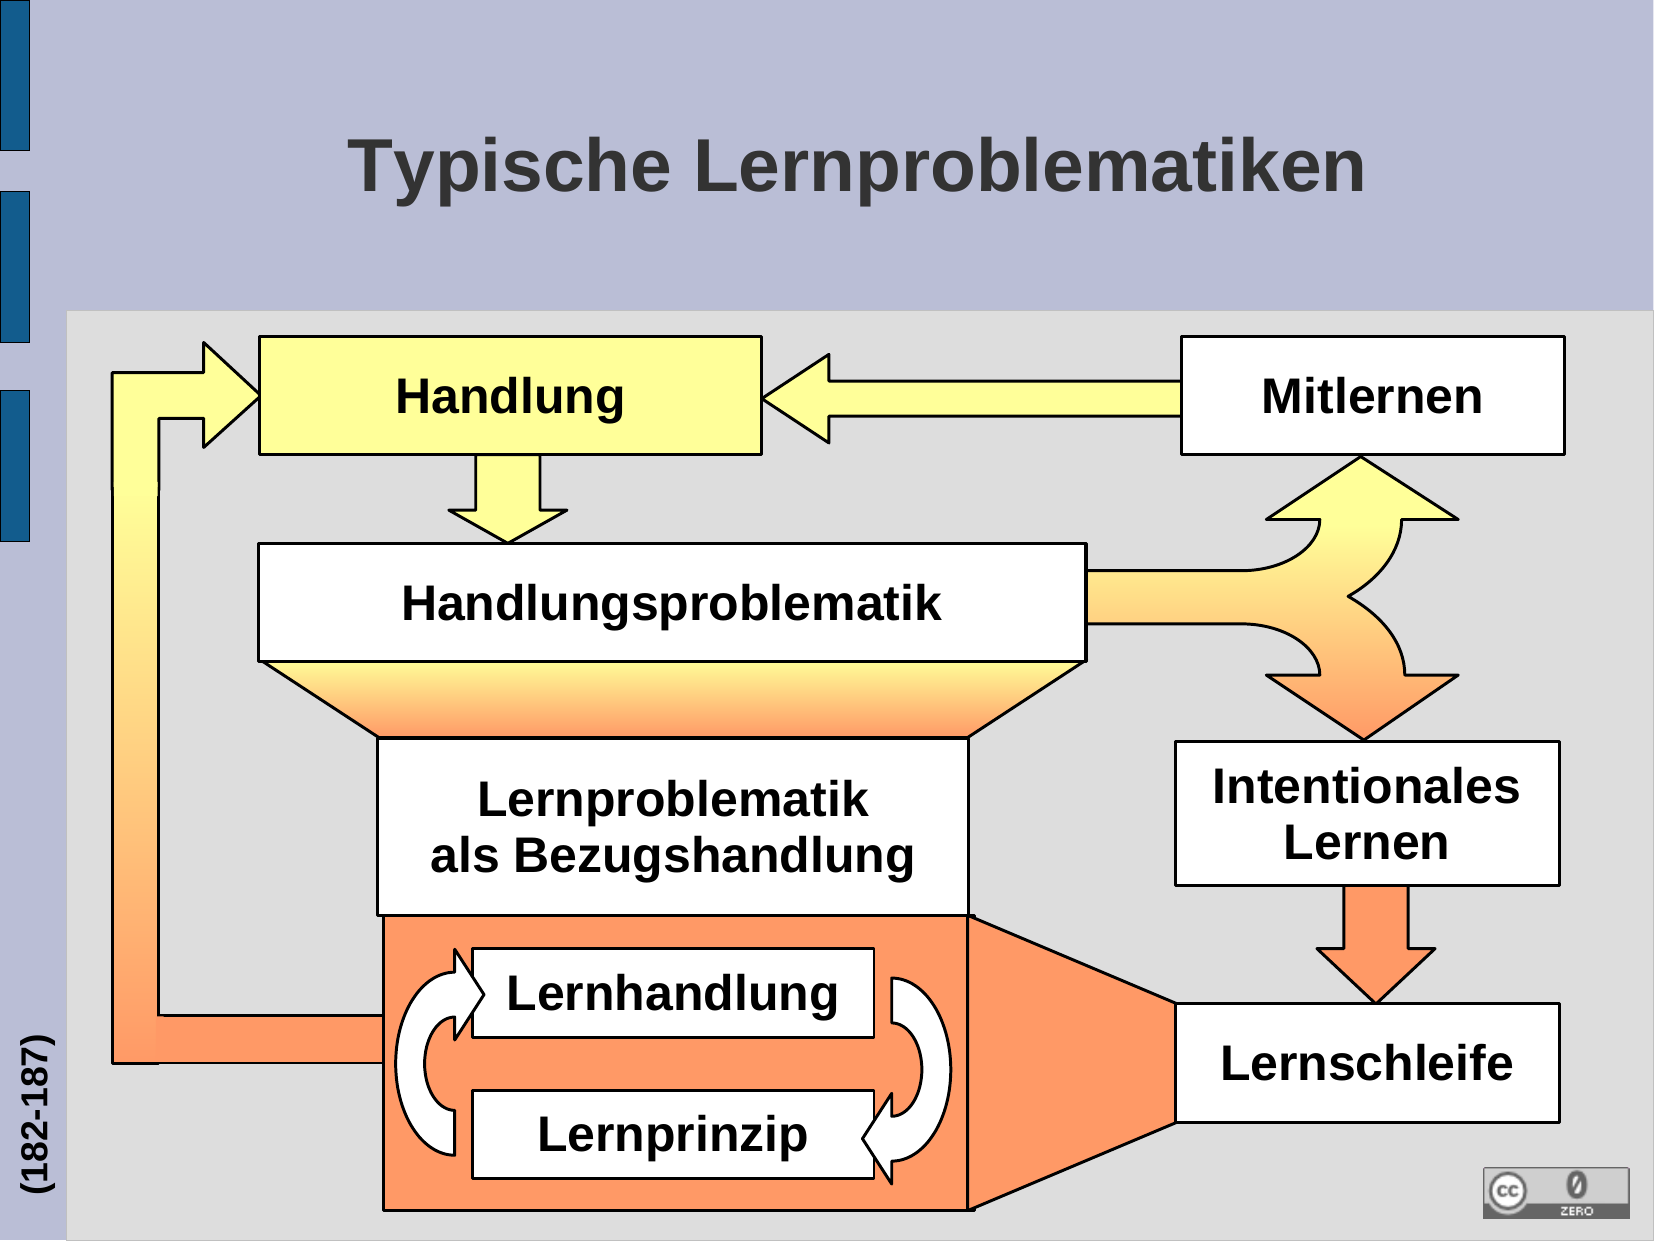

# Typische Lernproblematiken
Handlung
Mitlernen
Handlungsproblematik
Handlungsproblematik
Lernproblematik
als Bezugshandlung
Intentionales
Lernen
Lernhandlung
Lernschleife
(182-187)
Lernprinzip